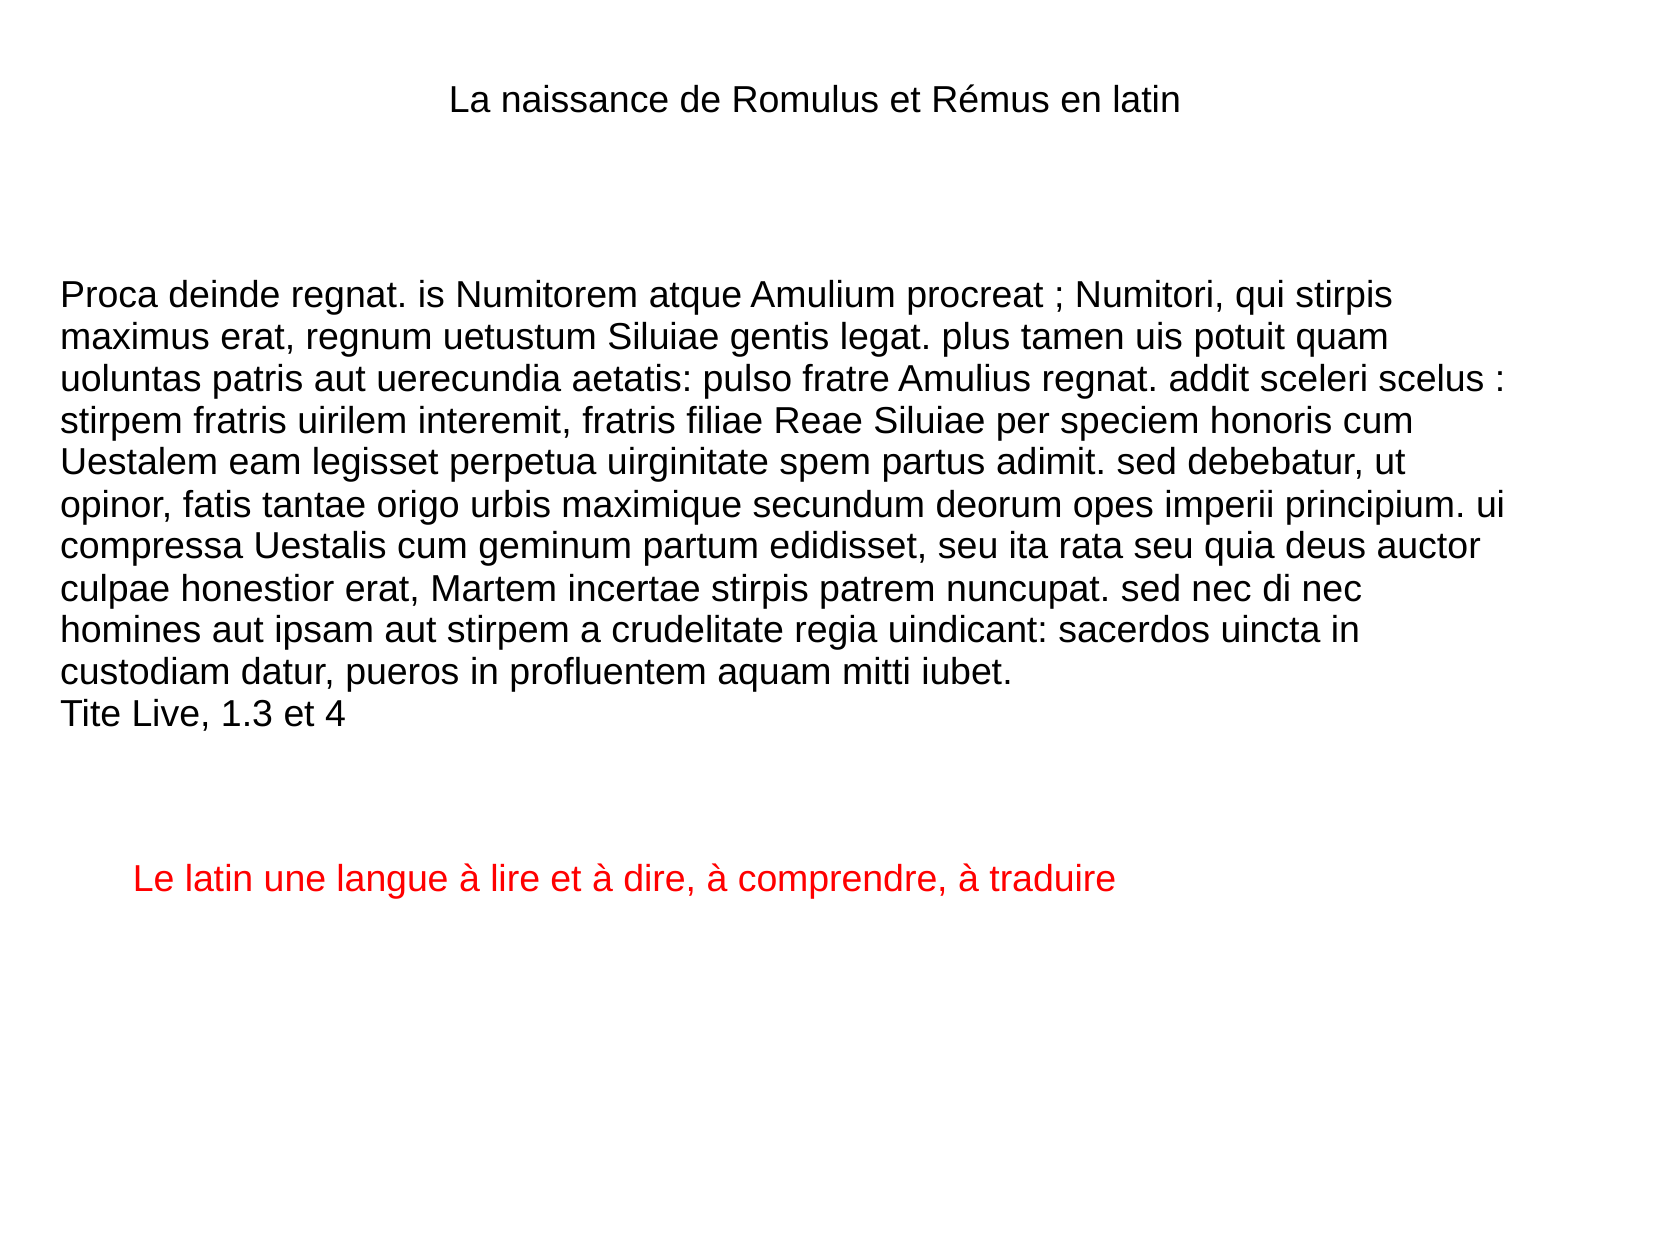

La naissance de Romulus et Rémus en latin
Proca deinde regnat. is Numitorem atque Amulium procreat ; Numitori, qui stirpis maximus erat, regnum uetustum Siluiae gentis legat. plus tamen uis potuit quam uoluntas patris aut uerecundia aetatis: pulso fratre Amulius regnat. addit sceleri scelus : stirpem fratris uirilem interemit, fratris filiae Reae Siluiae per speciem honoris cum Uestalem eam legisset perpetua uirginitate spem partus adimit. sed debebatur, ut opinor, fatis tantae origo urbis maximique secundum deorum opes imperii principium. ui compressa Uestalis cum geminum partum edidisset, seu ita rata seu quia deus auctor culpae honestior erat, Martem incertae stirpis patrem nuncupat. sed nec di nec homines aut ipsam aut stirpem a crudelitate regia uindicant: sacerdos uincta in custodiam datur, pueros in profluentem aquam mitti iubet.
Tite Live, 1.3 et 4
Le latin une langue à lire et à dire, à comprendre, à traduire